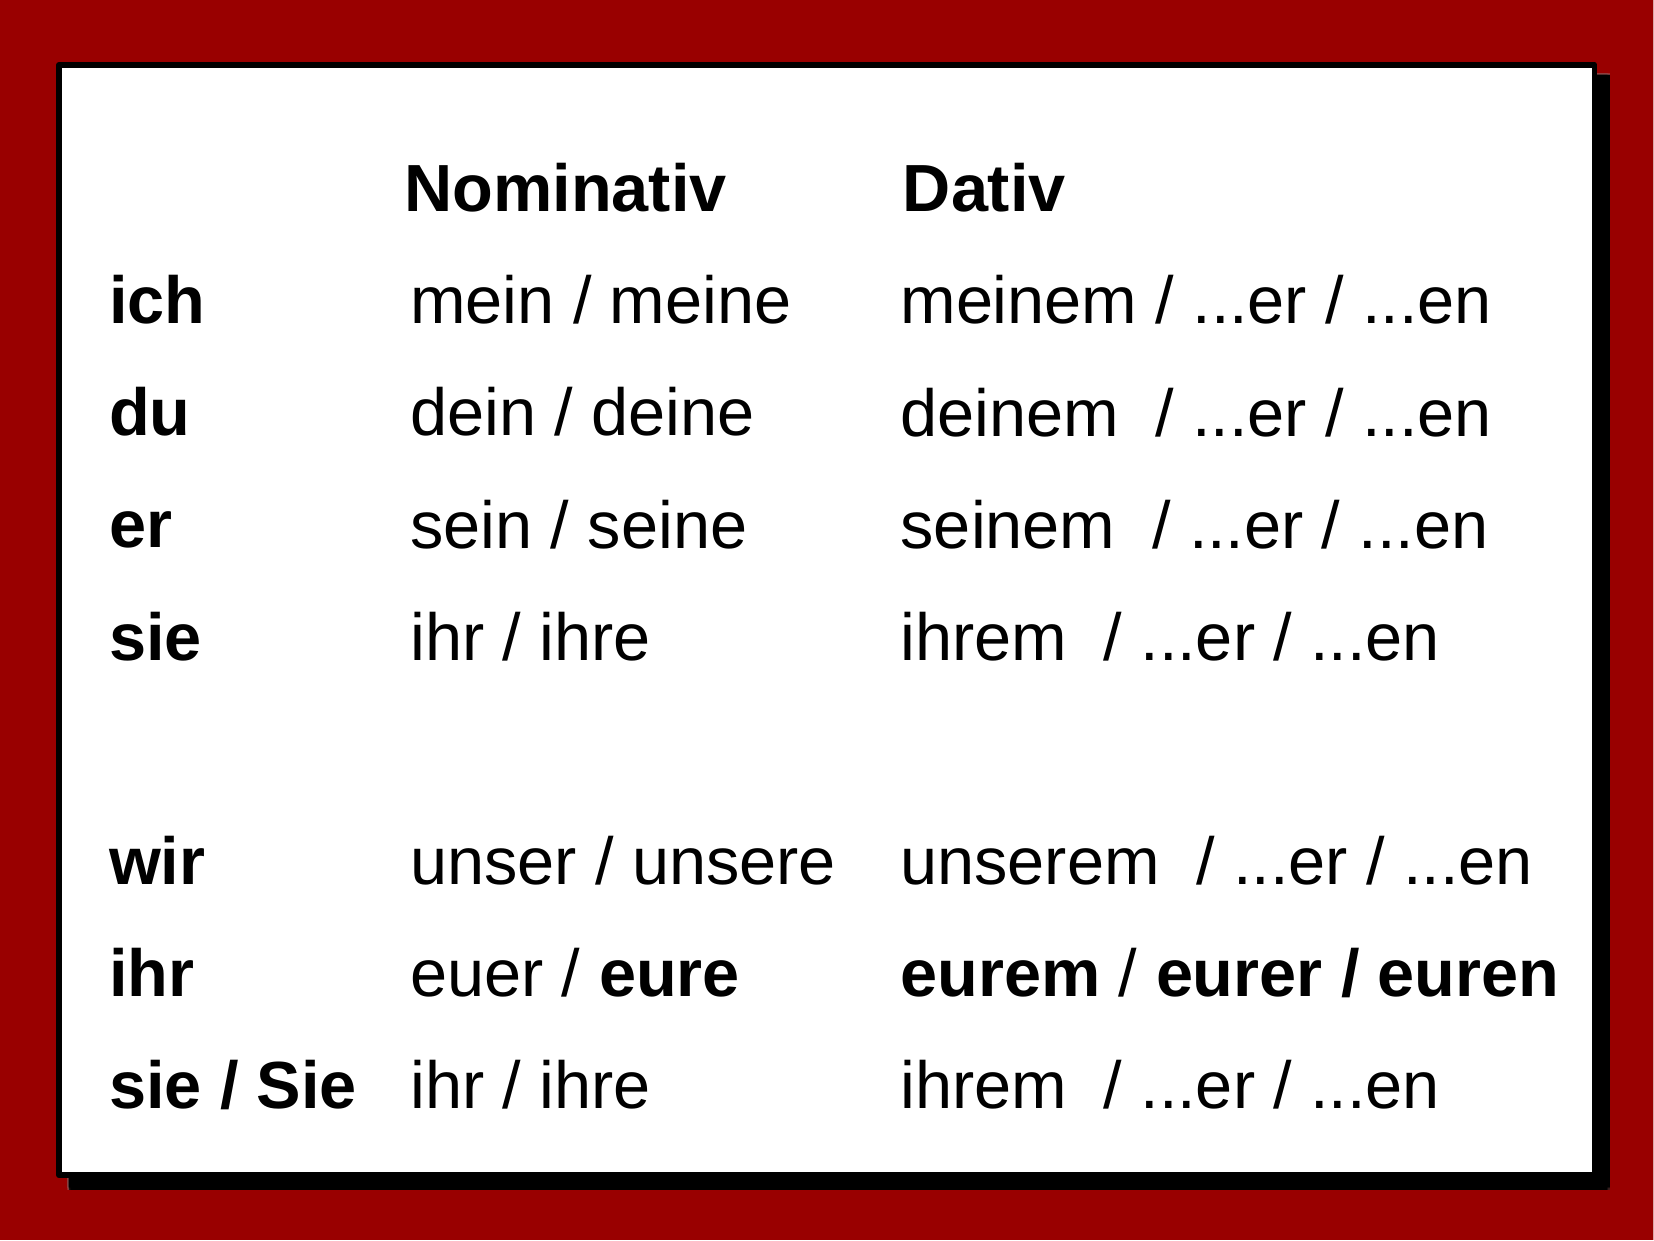

Nominativ		 Dativ
ich
du
er
sie
wir
ihr
sie / Sie
mein / meine
dein / deine
sein / seine
ihr / ihre
unser / unsere
euer / eure
ihr / ihre
meinem / ...er / ...en
deinem / ...er / ...en
seinem / ...er / ...en
ihrem / ...er / ...en
unserem / ...er / ...en
eurem / eurer / euren
ihrem / ...er / ...en